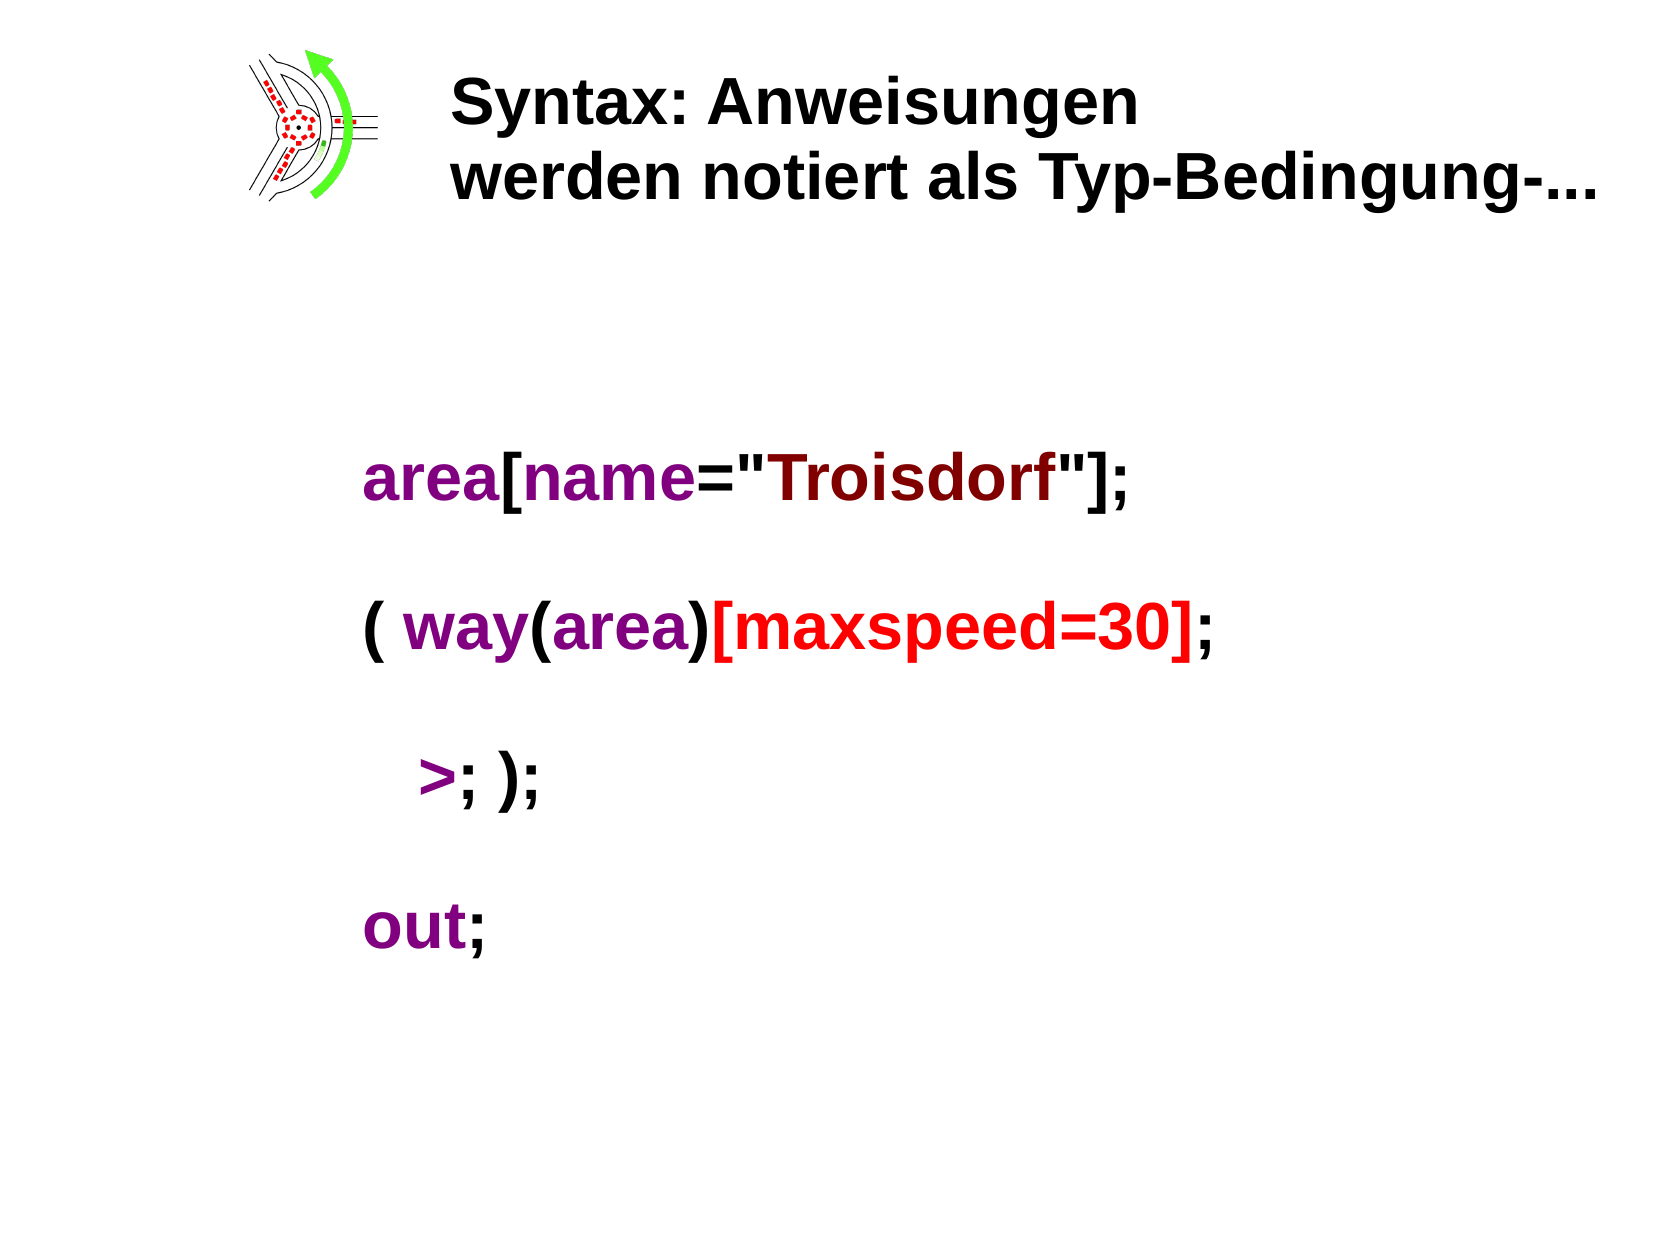

Syntax: Anweisungen
werden notiert als Typ-Bedingung-...
area[name="Troisdorf"];
( way(area)[maxspeed=30];
 >; );
out;